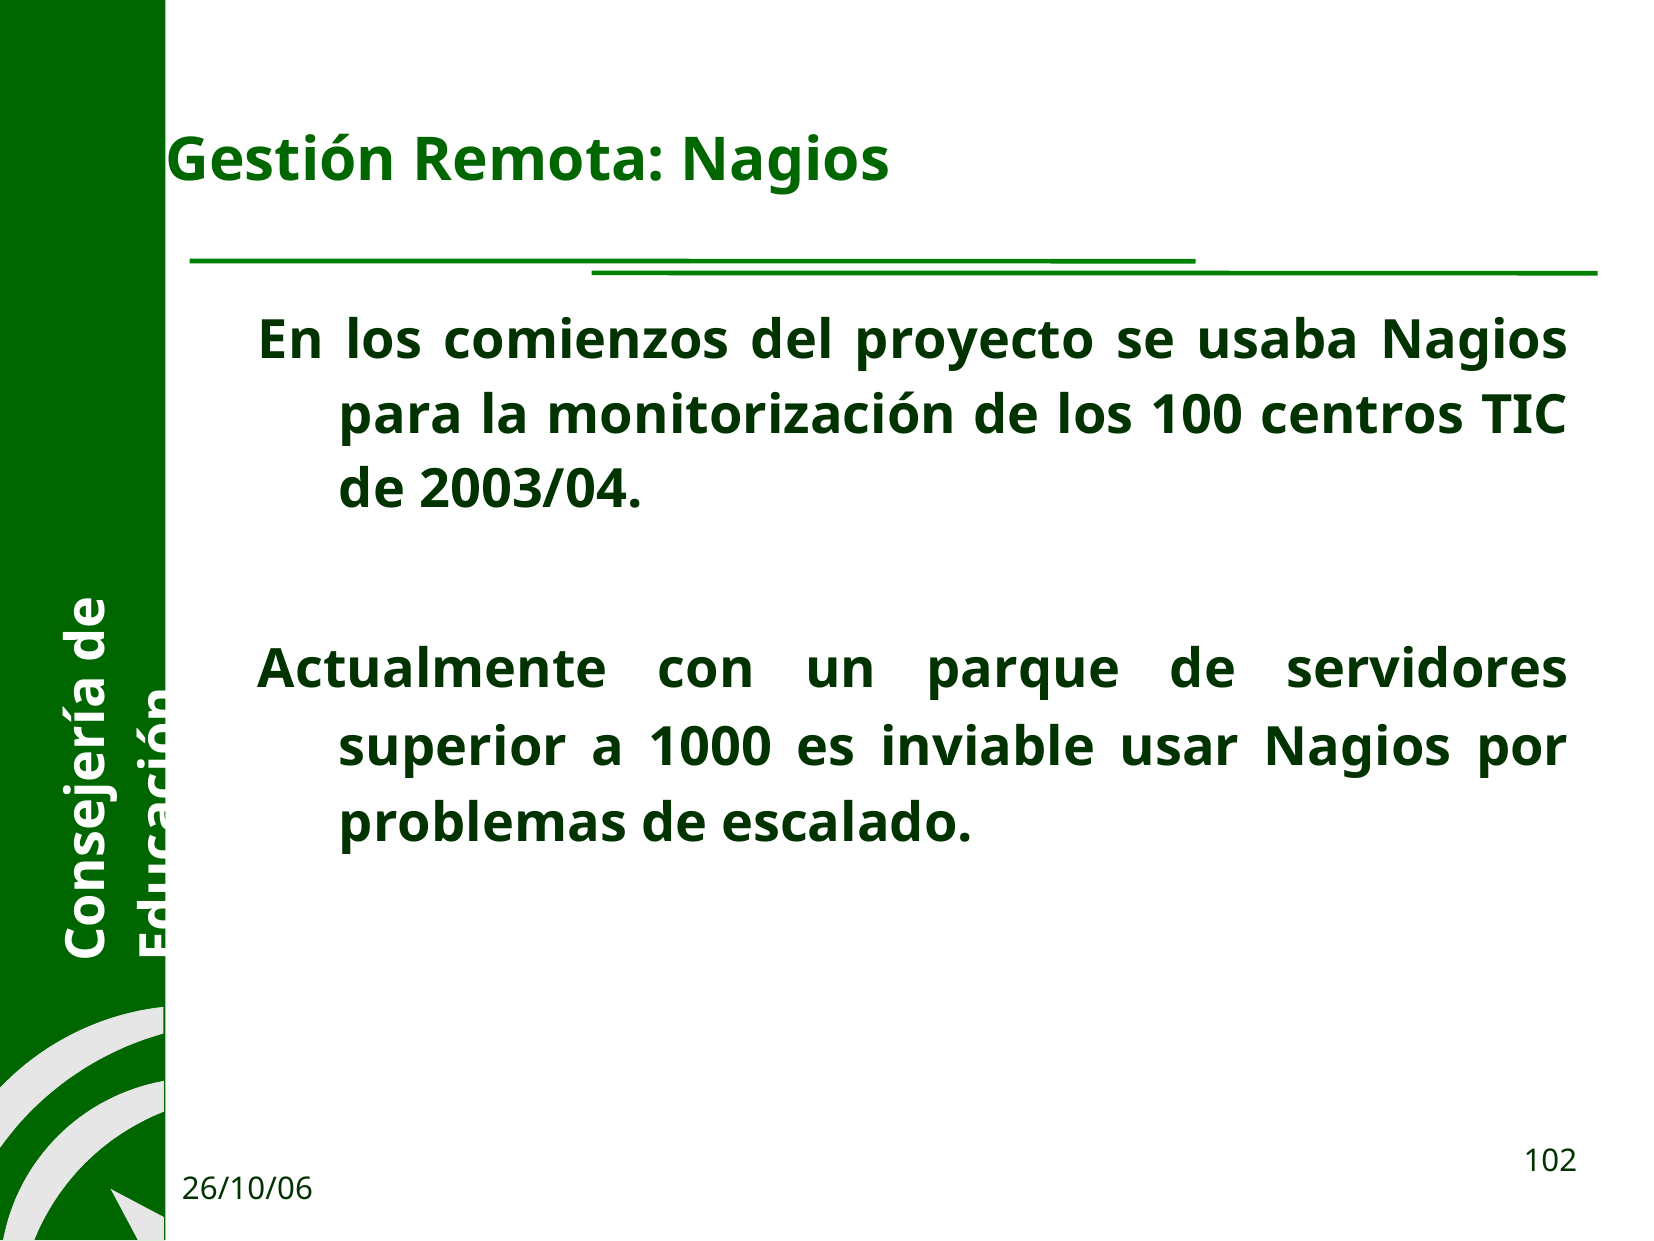

# Gestión Remota: Nagios
En los comienzos del proyecto se usaba Nagios para la monitorización de los 100 centros TIC de 2003/04.
Actualmente con un parque de servidores superior a 1000 es inviable usar Nagios por problemas de escalado.
102